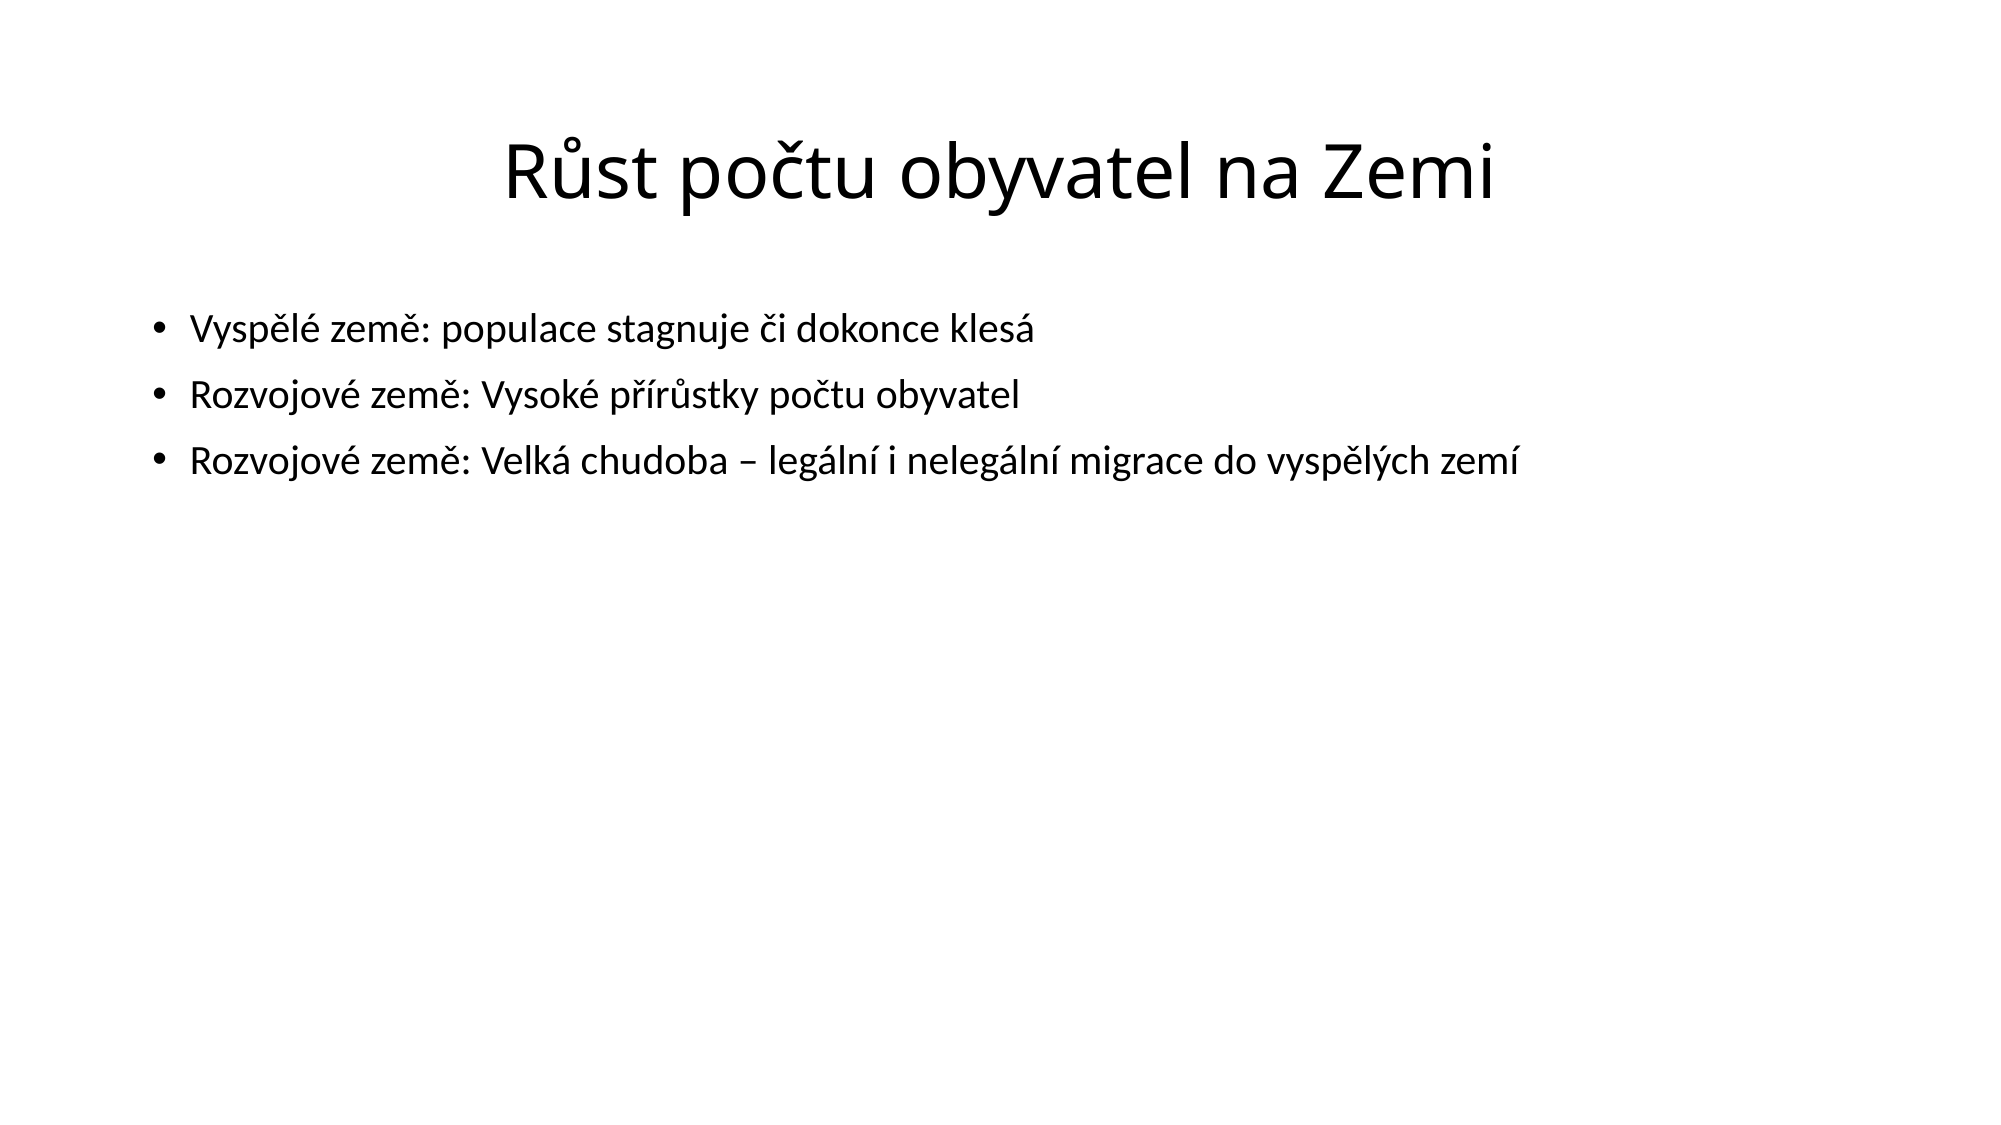

# Růst počtu obyvatel na Zemi
Vyspělé země: populace stagnuje či dokonce klesá
Rozvojové země: Vysoké přírůstky počtu obyvatel
Rozvojové země: Velká chudoba – legální i nelegální migrace do vyspělých zemí